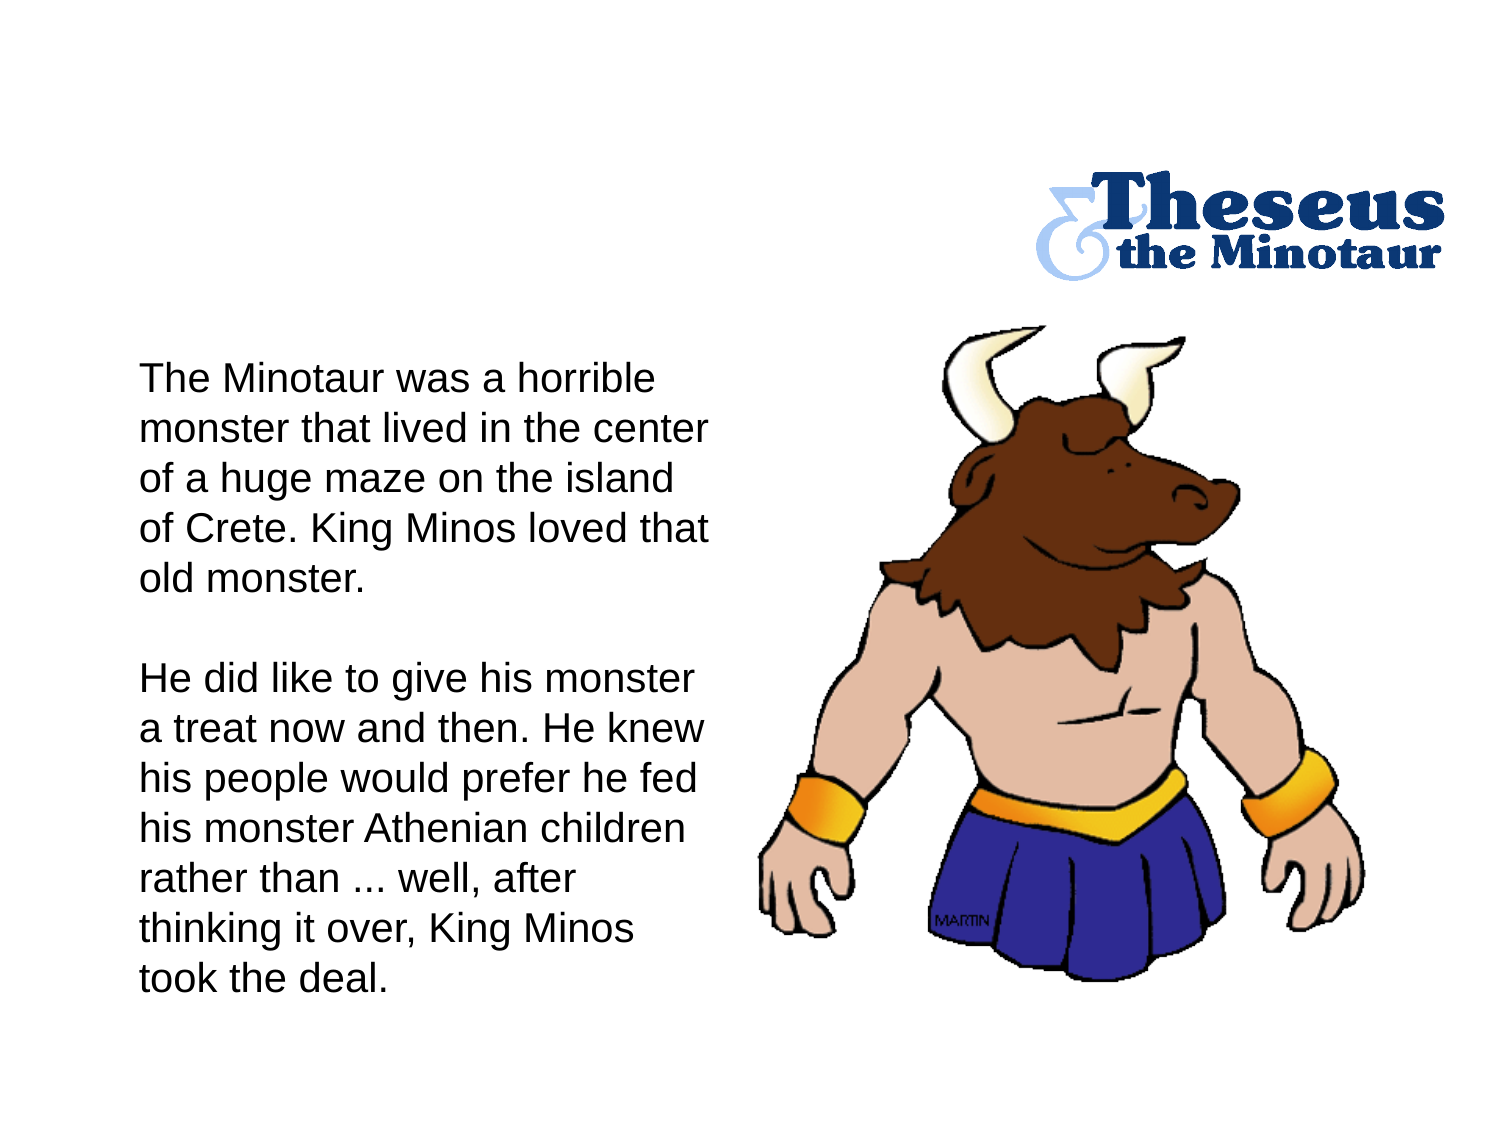

The Minotaur was a horrible monster that lived in the center of a huge maze on the island of Crete. King Minos loved that old monster.
He did like to give his monster a treat now and then. He knew his people would prefer he fed his monster Athenian children rather than ... well, after thinking it over, King Minos took the deal.